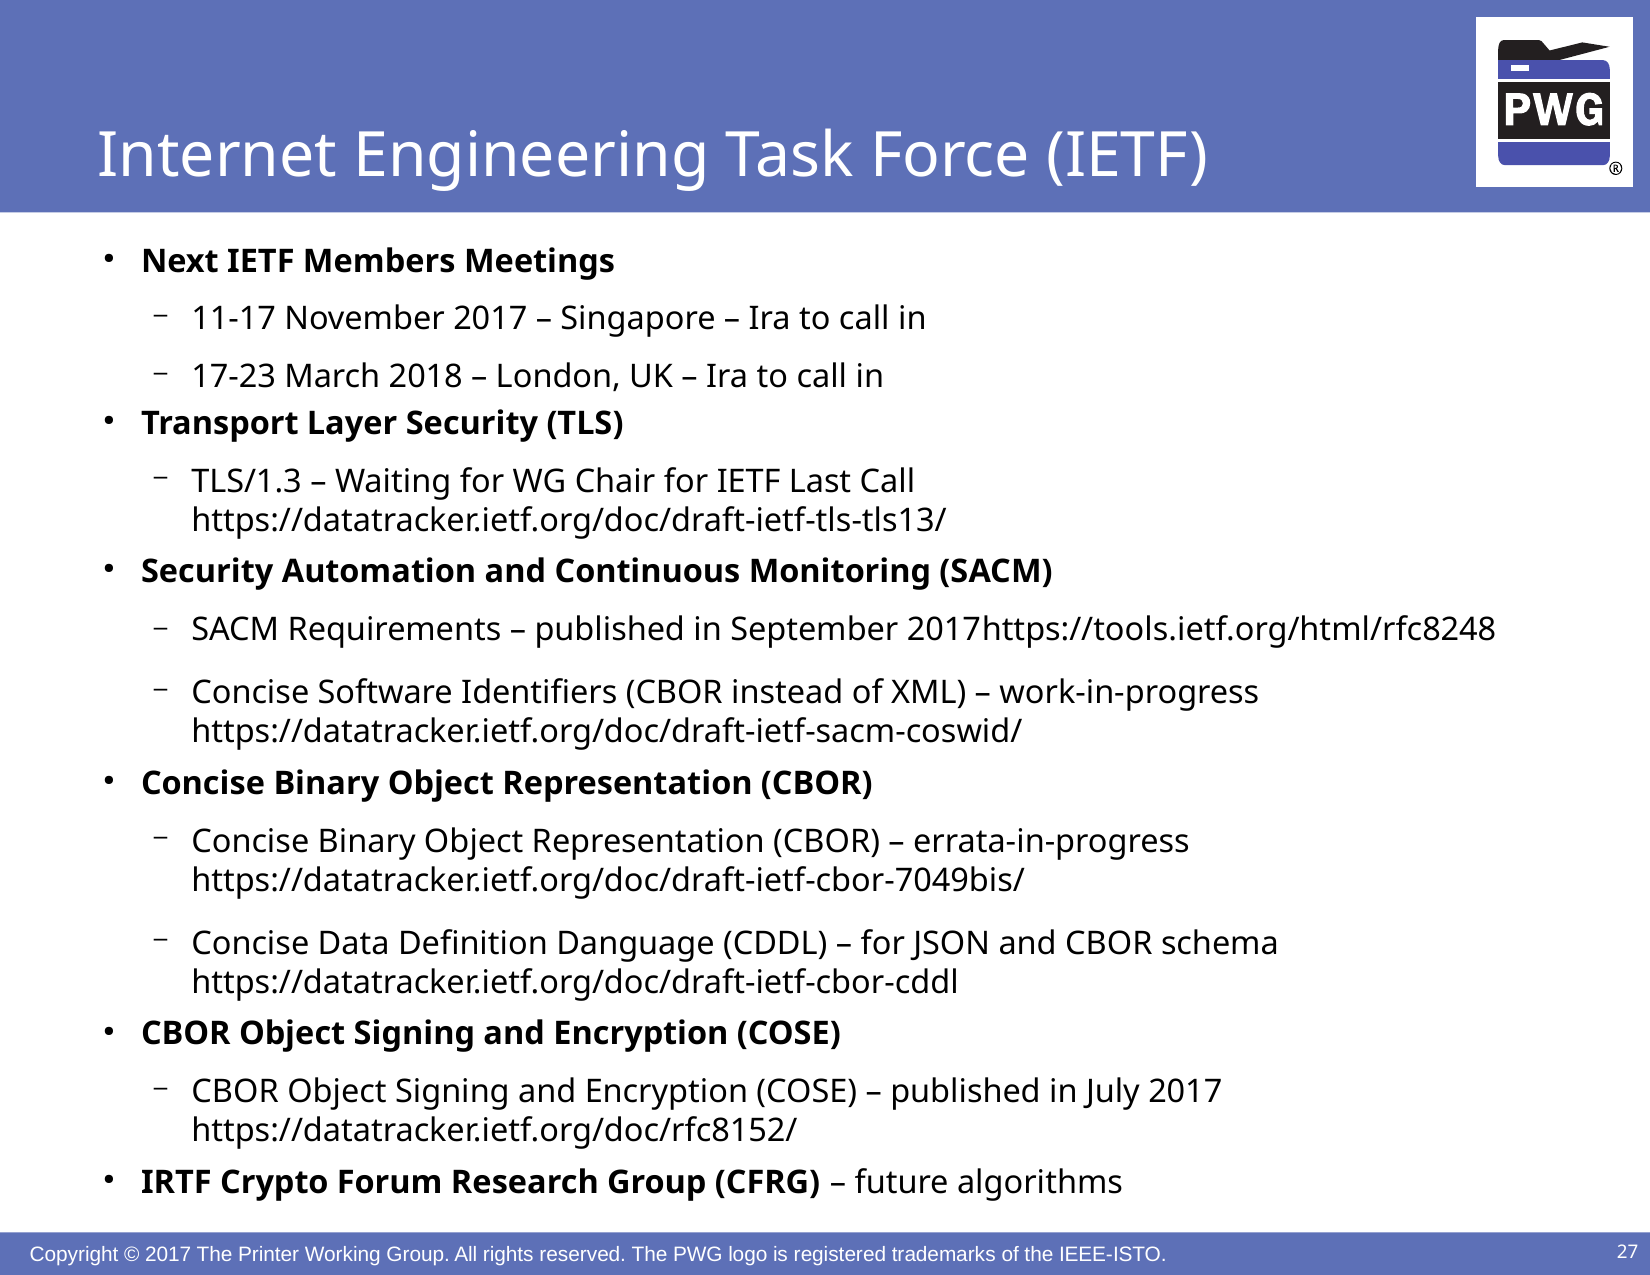

# Internet Engineering Task Force (IETF)
Next IETF Members Meetings
11-17 November 2017 – Singapore – Ira to call in
17-23 March 2018 – London, UK – Ira to call in
Transport Layer Security (TLS)
TLS/1.3 – Waiting for WG Chair for IETF Last Callhttps://datatracker.ietf.org/doc/draft-ietf-tls-tls13/
Security Automation and Continuous Monitoring (SACM)
SACM Requirements – published in September 2017https://tools.ietf.org/html/rfc8248
Concise Software Identifiers (CBOR instead of XML) – work-in-progresshttps://datatracker.ietf.org/doc/draft-ietf-sacm-coswid/
Concise Binary Object Representation (CBOR)
Concise Binary Object Representation (CBOR) – errata-in-progresshttps://datatracker.ietf.org/doc/draft-ietf-cbor-7049bis/
Concise Data Definition Danguage (CDDL) – for JSON and CBOR schemahttps://datatracker.ietf.org/doc/draft-ietf-cbor-cddl
CBOR Object Signing and Encryption (COSE)
CBOR Object Signing and Encryption (COSE) – published in July 2017https://datatracker.ietf.org/doc/rfc8152/
IRTF Crypto Forum Research Group (CFRG) – future algorithms